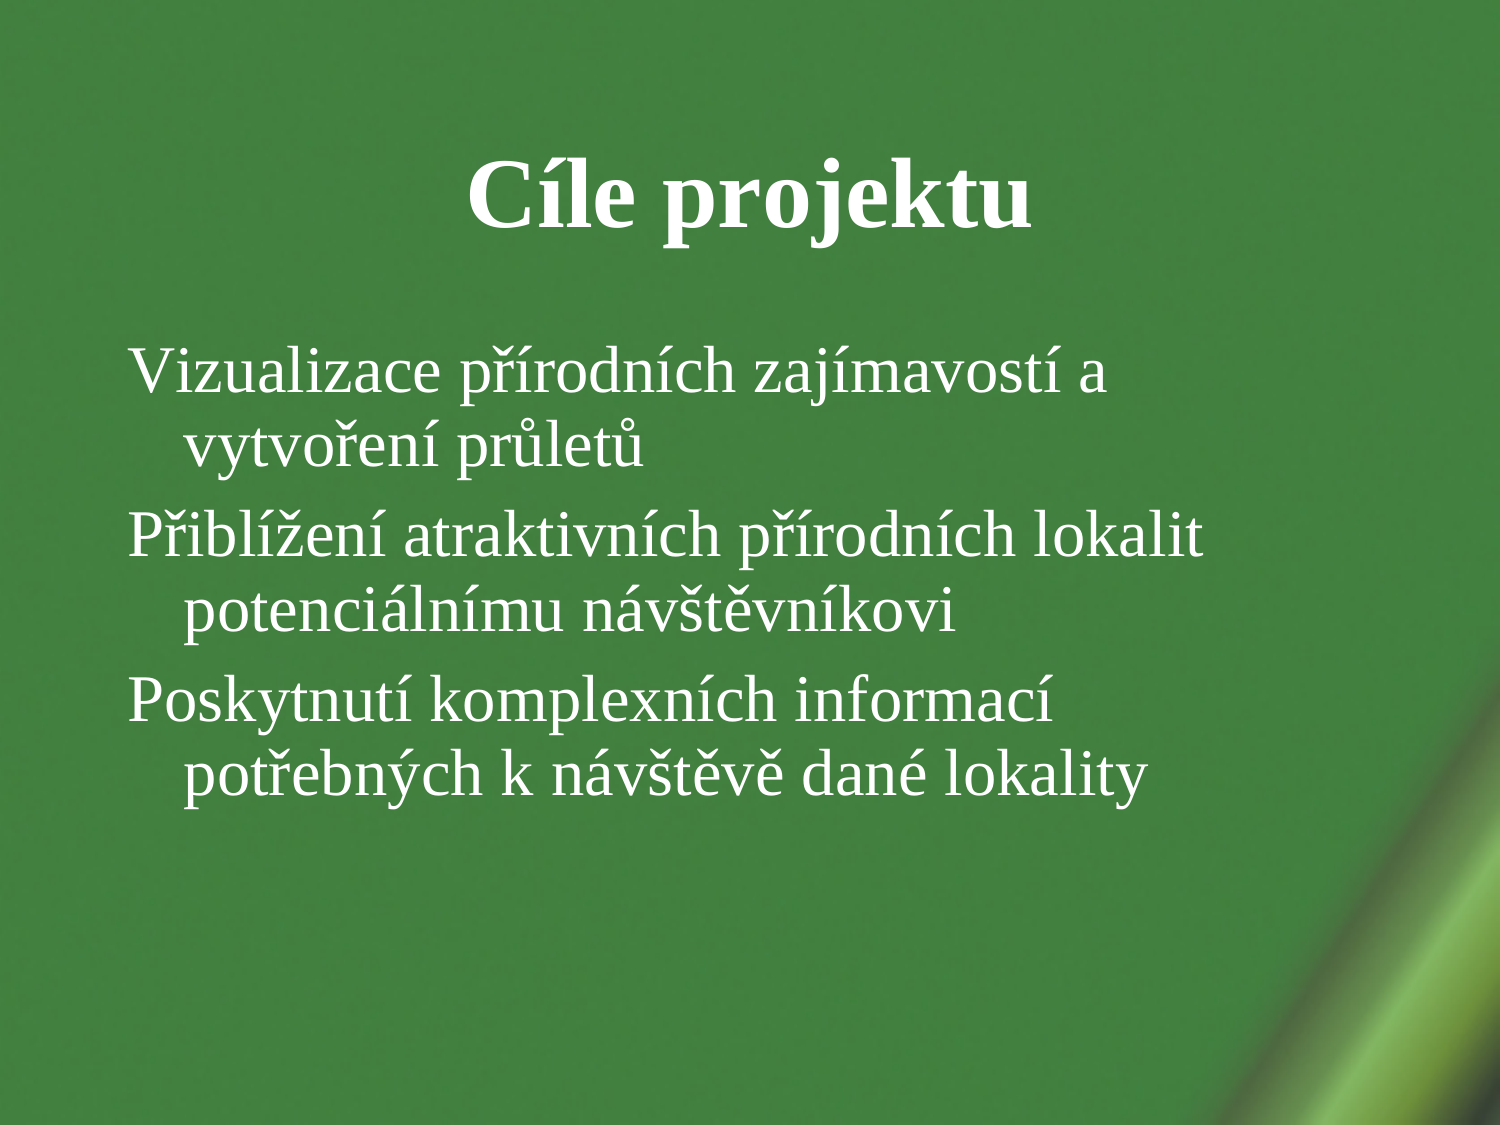

# Cíle projektu
Vizualizace přírodních zajímavostí a vytvoření průletů
Přiblížení atraktivních přírodních lokalit potenciálnímu návštěvníkovi
Poskytnutí komplexních informací potřebných k návštěvě dané lokality